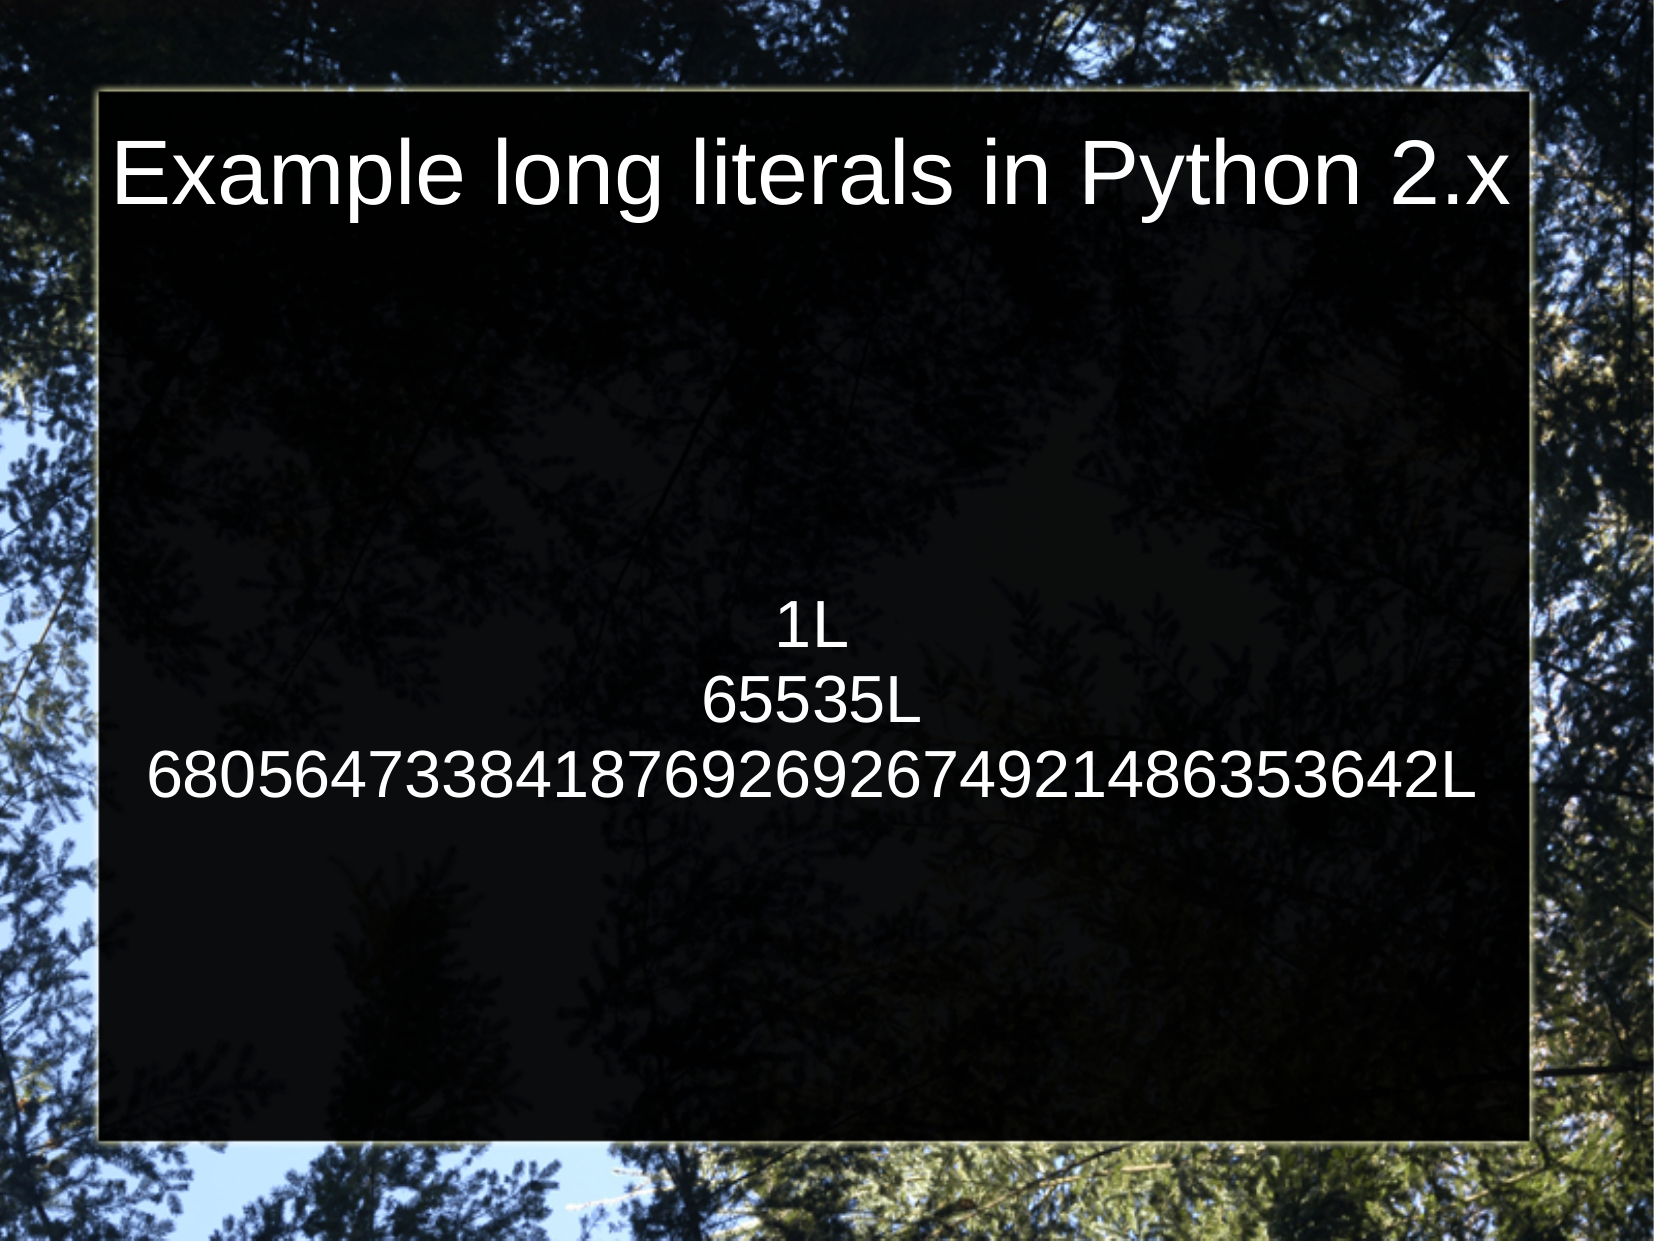

# Example long literals in Python 2.x
1L
65535L
68056473384187692692674921486353642L